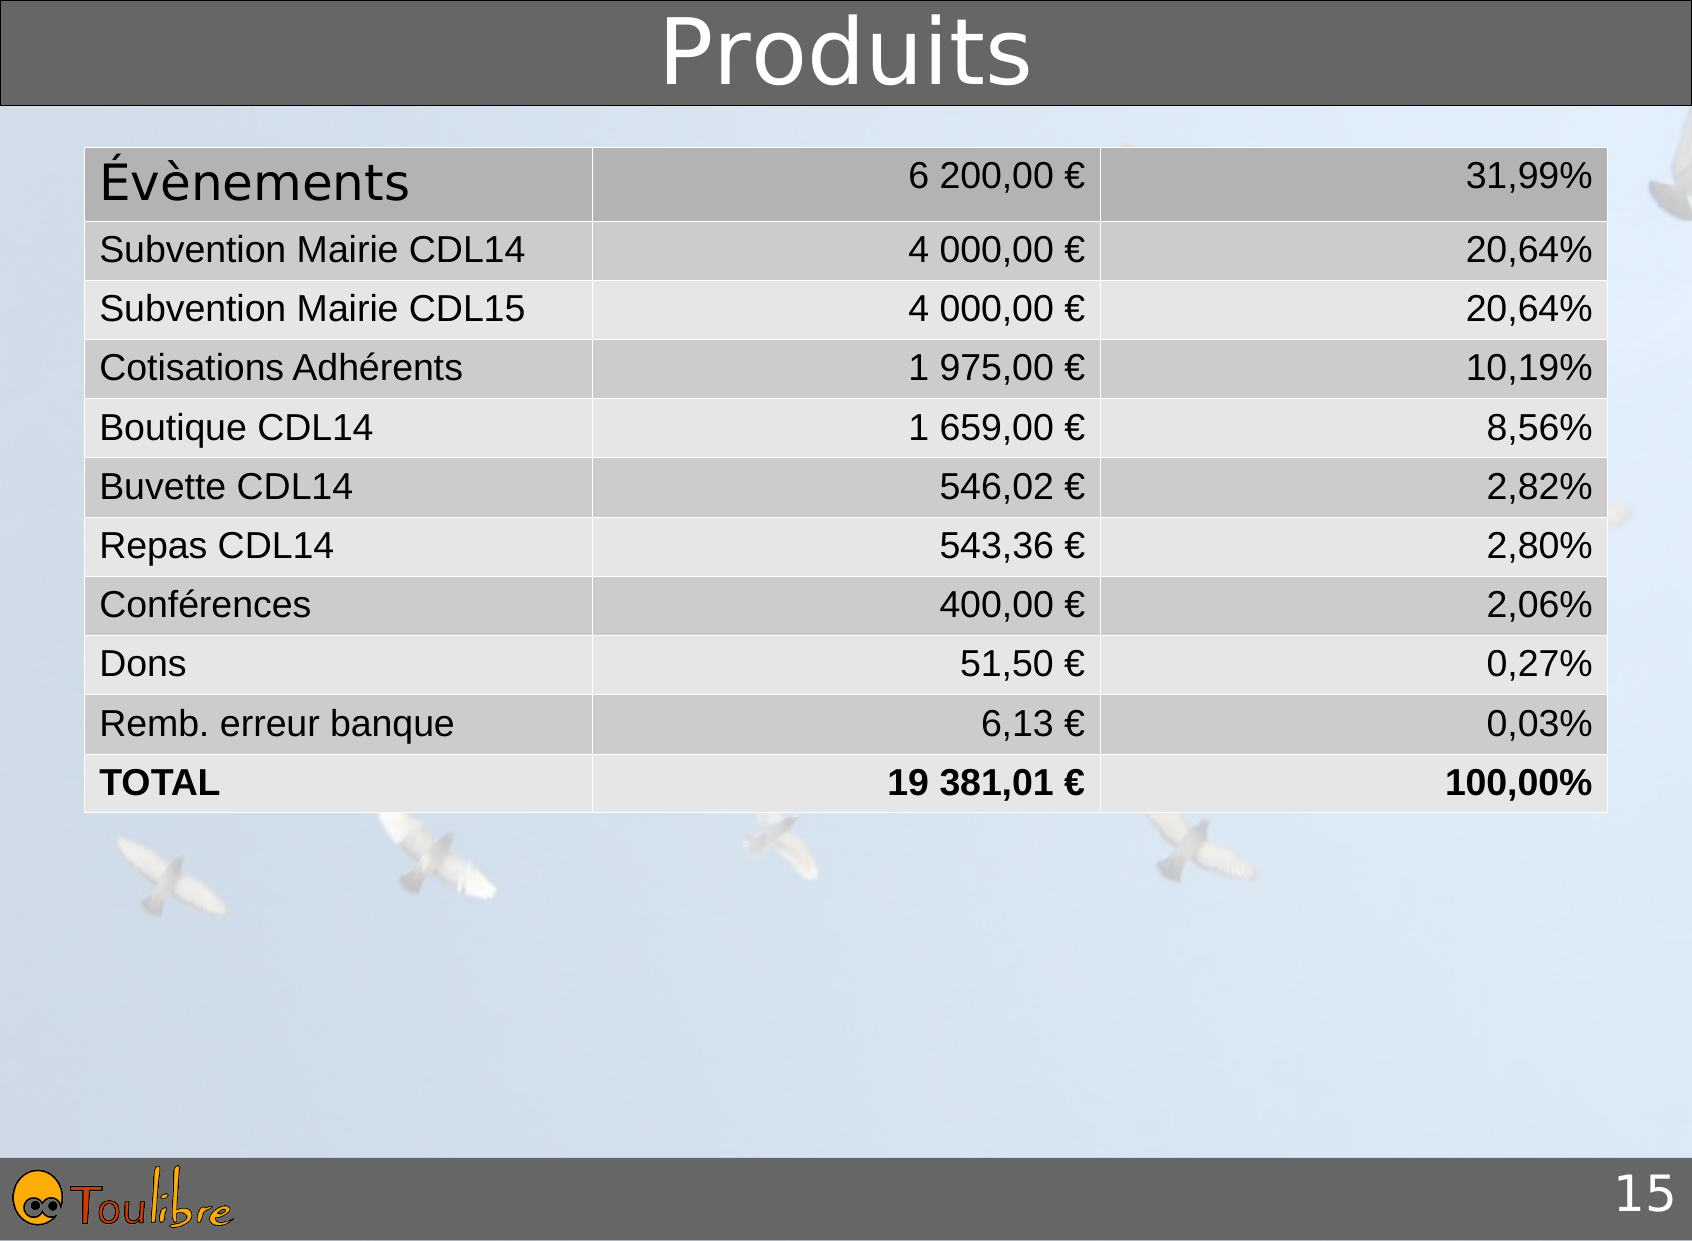

# Produits
| Évènements | 6 200,00 € | 31,99% |
| --- | --- | --- |
| Subvention Mairie CDL14 | 4 000,00 € | 20,64% |
| Subvention Mairie CDL15 | 4 000,00 € | 20,64% |
| Cotisations Adhérents | 1 975,00 € | 10,19% |
| Boutique CDL14 | 1 659,00 € | 8,56% |
| Buvette CDL14 | 546,02 € | 2,82% |
| Repas CDL14 | 543,36 € | 2,80% |
| Conférences | 400,00 € | 2,06% |
| Dons | 51,50 € | 0,27% |
| Remb. erreur banque | 6,13 € | 0,03% |
| TOTAL | 19 381,01 € | 100,00% |